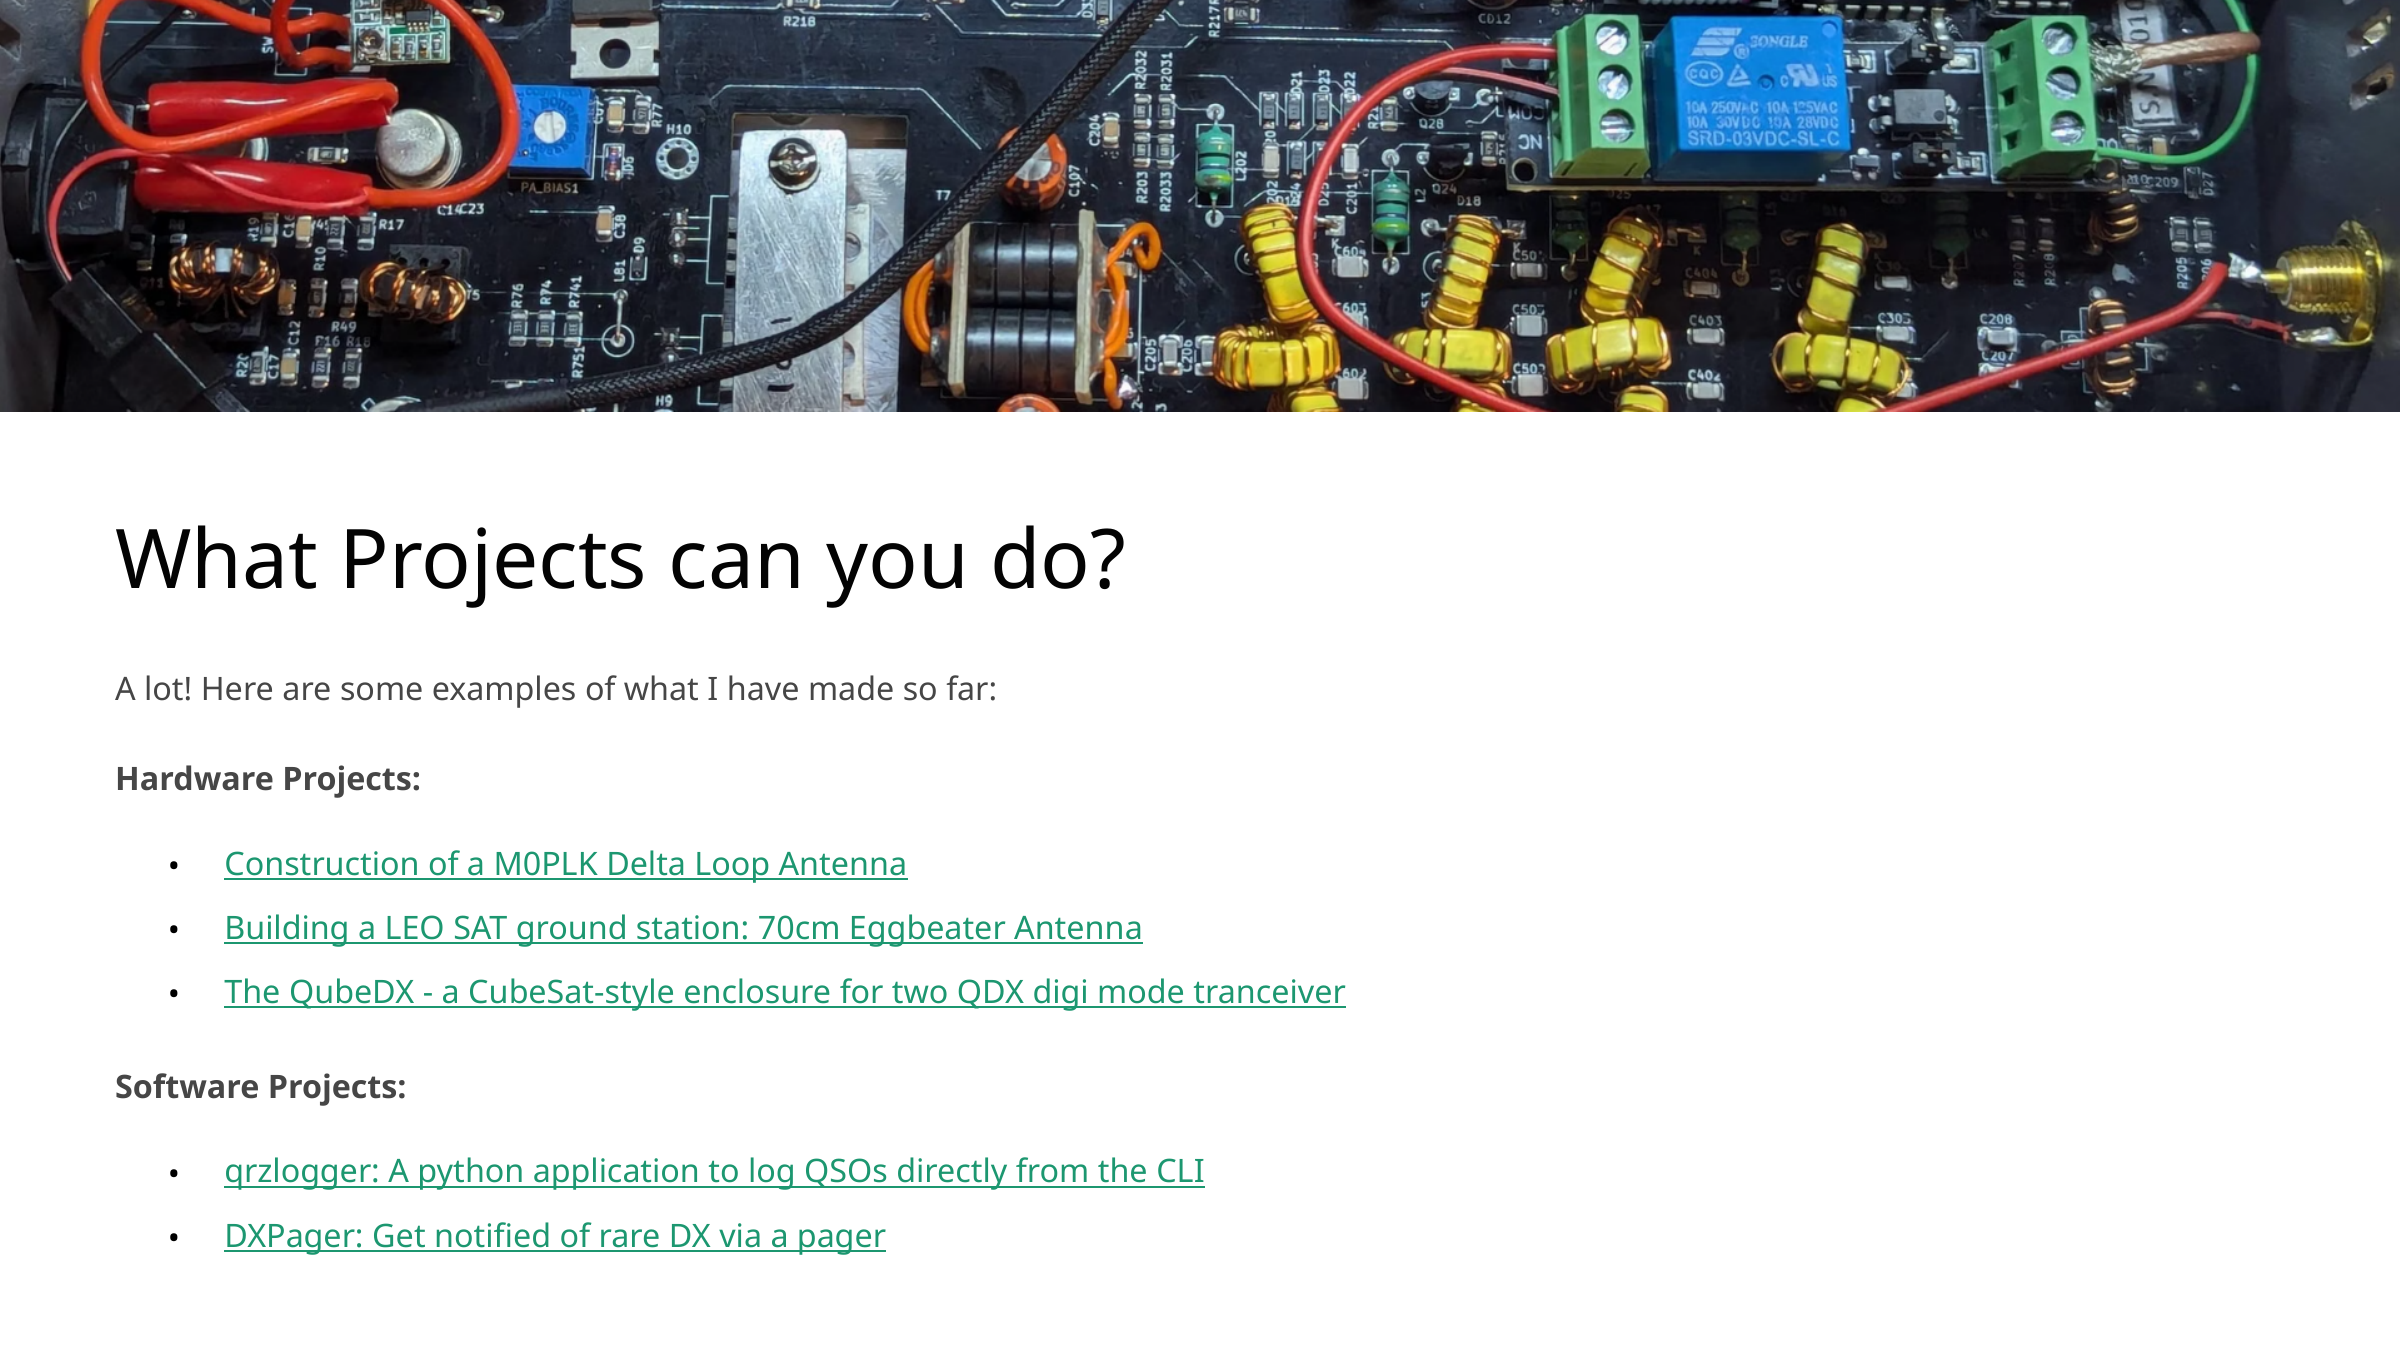

What Projects can you do?
A lot! Here are some examples of what I have made so far:
Hardware Projects:
Construction of a M0PLK Delta Loop Antenna
Building a LEO SAT ground station: 70cm Eggbeater Antenna
The QubeDX - a CubeSat-style enclosure for two QDX digi mode tranceiver
Software Projects:
qrzlogger: A python application to log QSOs directly from the CLI
DXPager: Get notified of rare DX via a pager